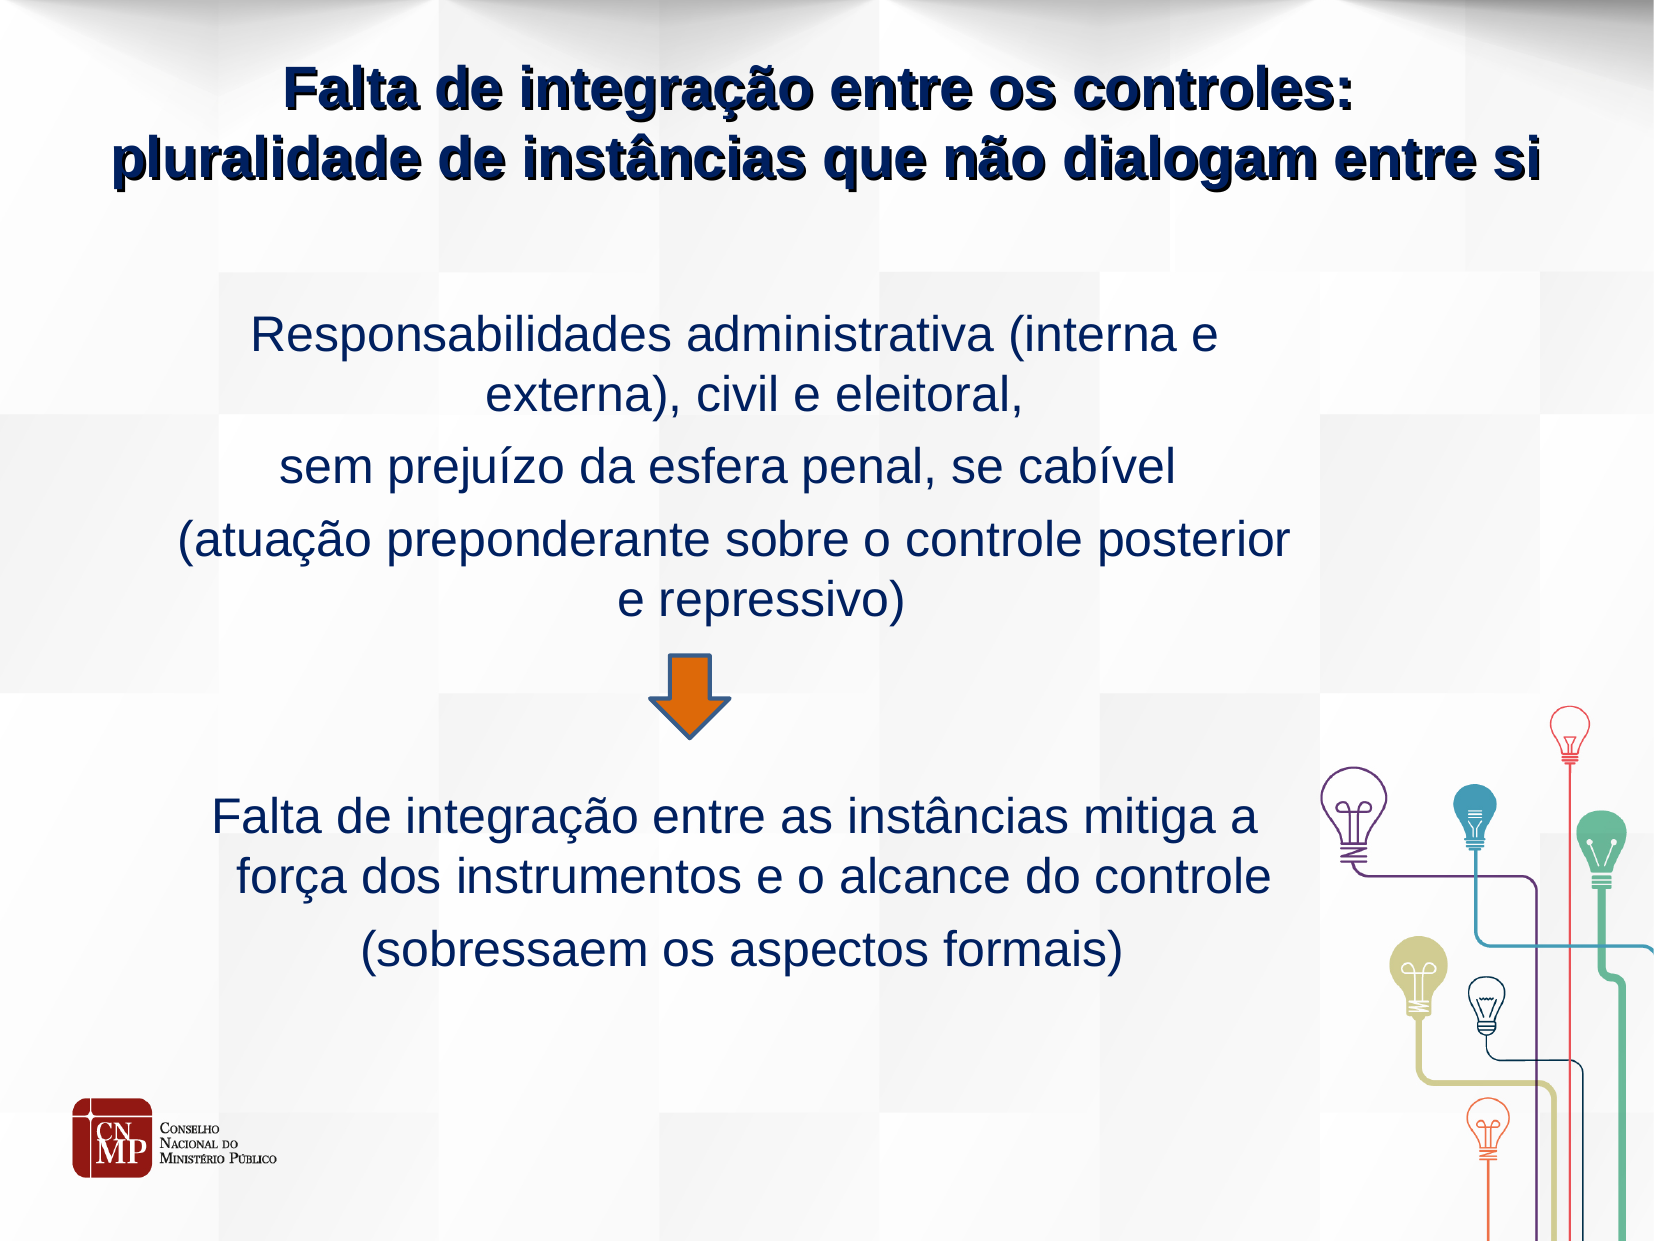

# Falta de integração entre os controles: pluralidade de instâncias que não dialogam entre si
Responsabilidades administrativa (interna e externa), civil e eleitoral,
sem prejuízo da esfera penal, se cabível
(atuação preponderante sobre o controle posterior e repressivo)
Falta de integração entre as instâncias mitiga a força dos instrumentos e o alcance do controle
 (sobressaem os aspectos formais)